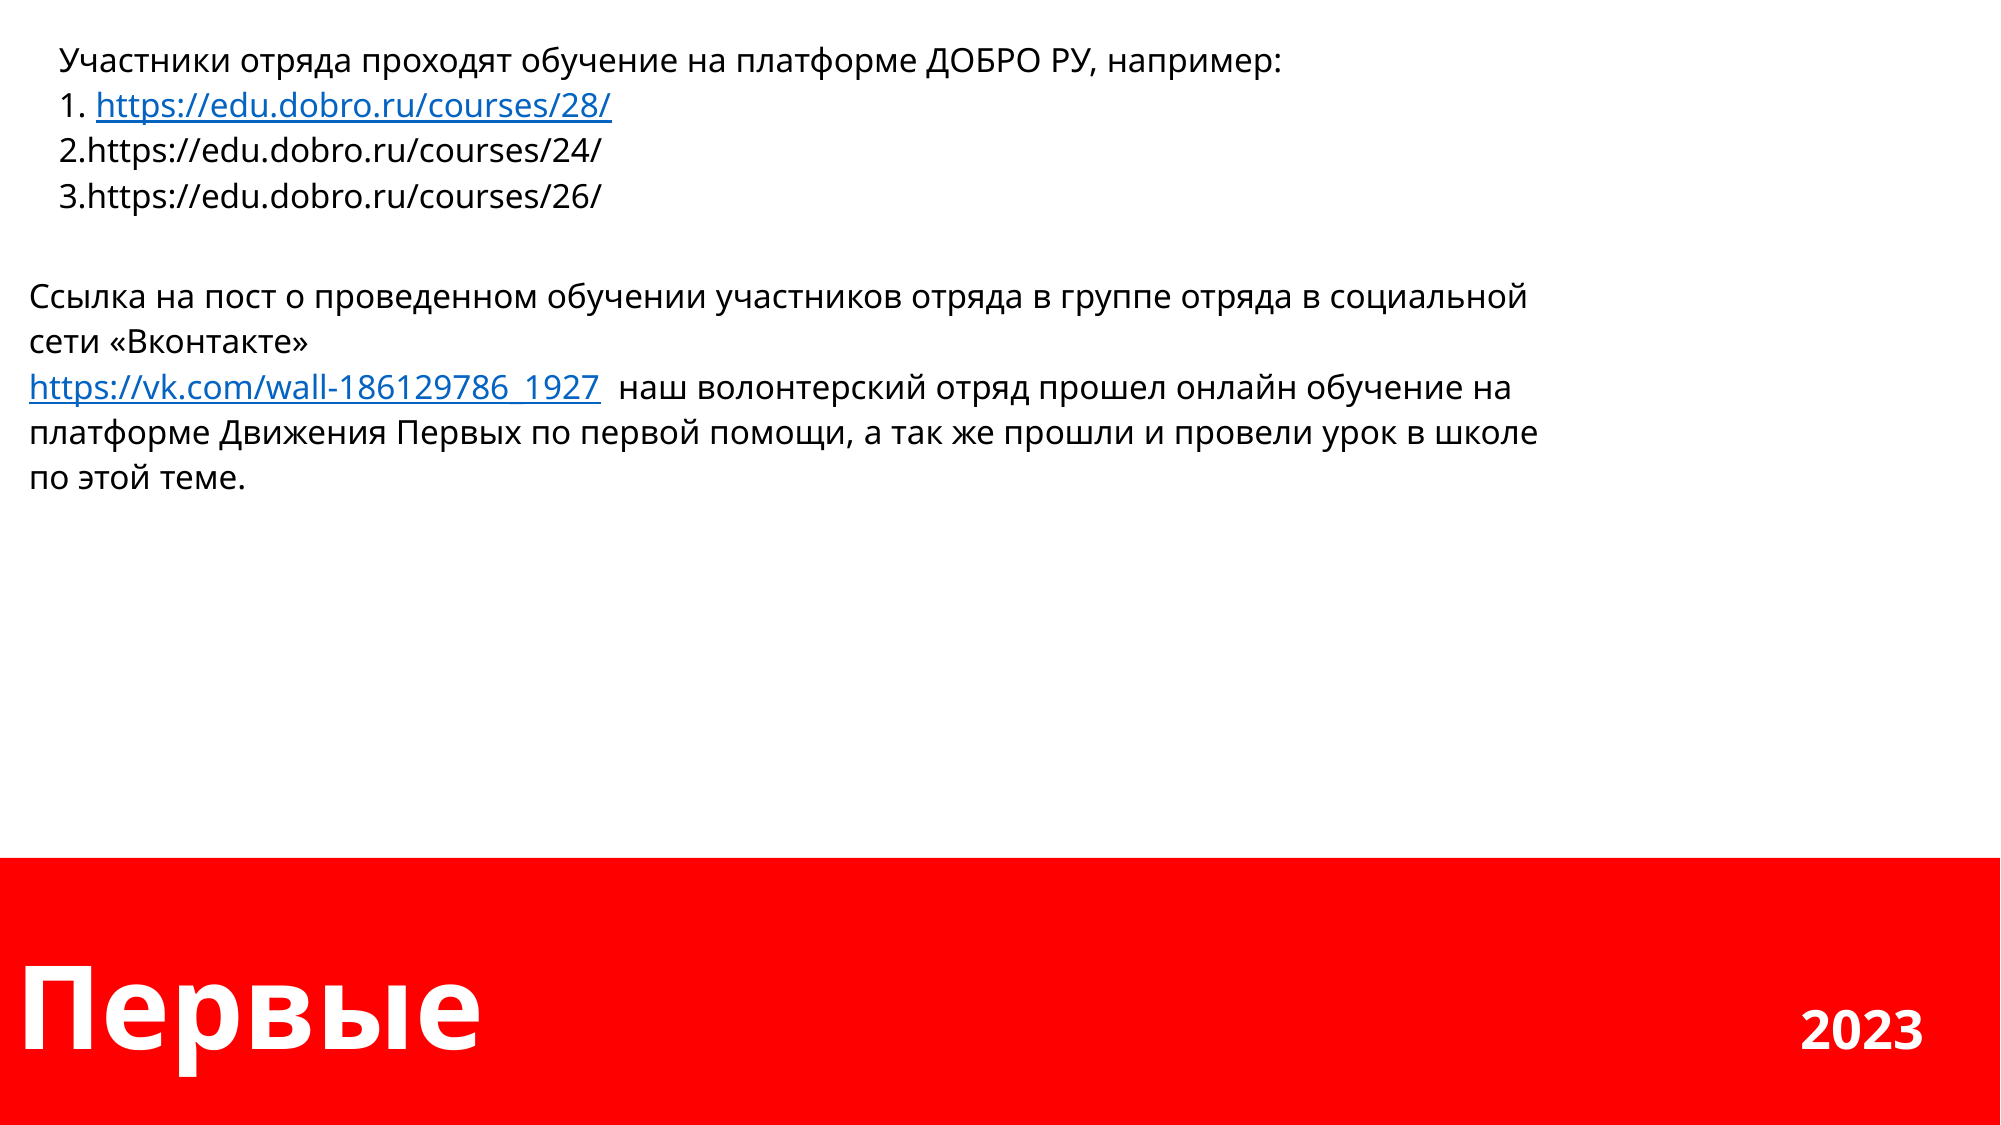

Участники отряда проходят обучение на платформе ДОБРО РУ, например:
1. https://edu.dobro.ru/courses/28/
2.https://edu.dobro.ru/courses/24/
3.https://edu.dobro.ru/courses/26/
Ссылка на пост о проведенном обучении участников отряда в группе отряда в социальной сети «Вконтакте»
https://vk.com/wall-186129786_1927 наш волонтерский отряд прошел онлайн обучение на платформе Движения Первых по первой помощи, а так же прошли и провели урок в школе по этой теме.
# Первые 2023